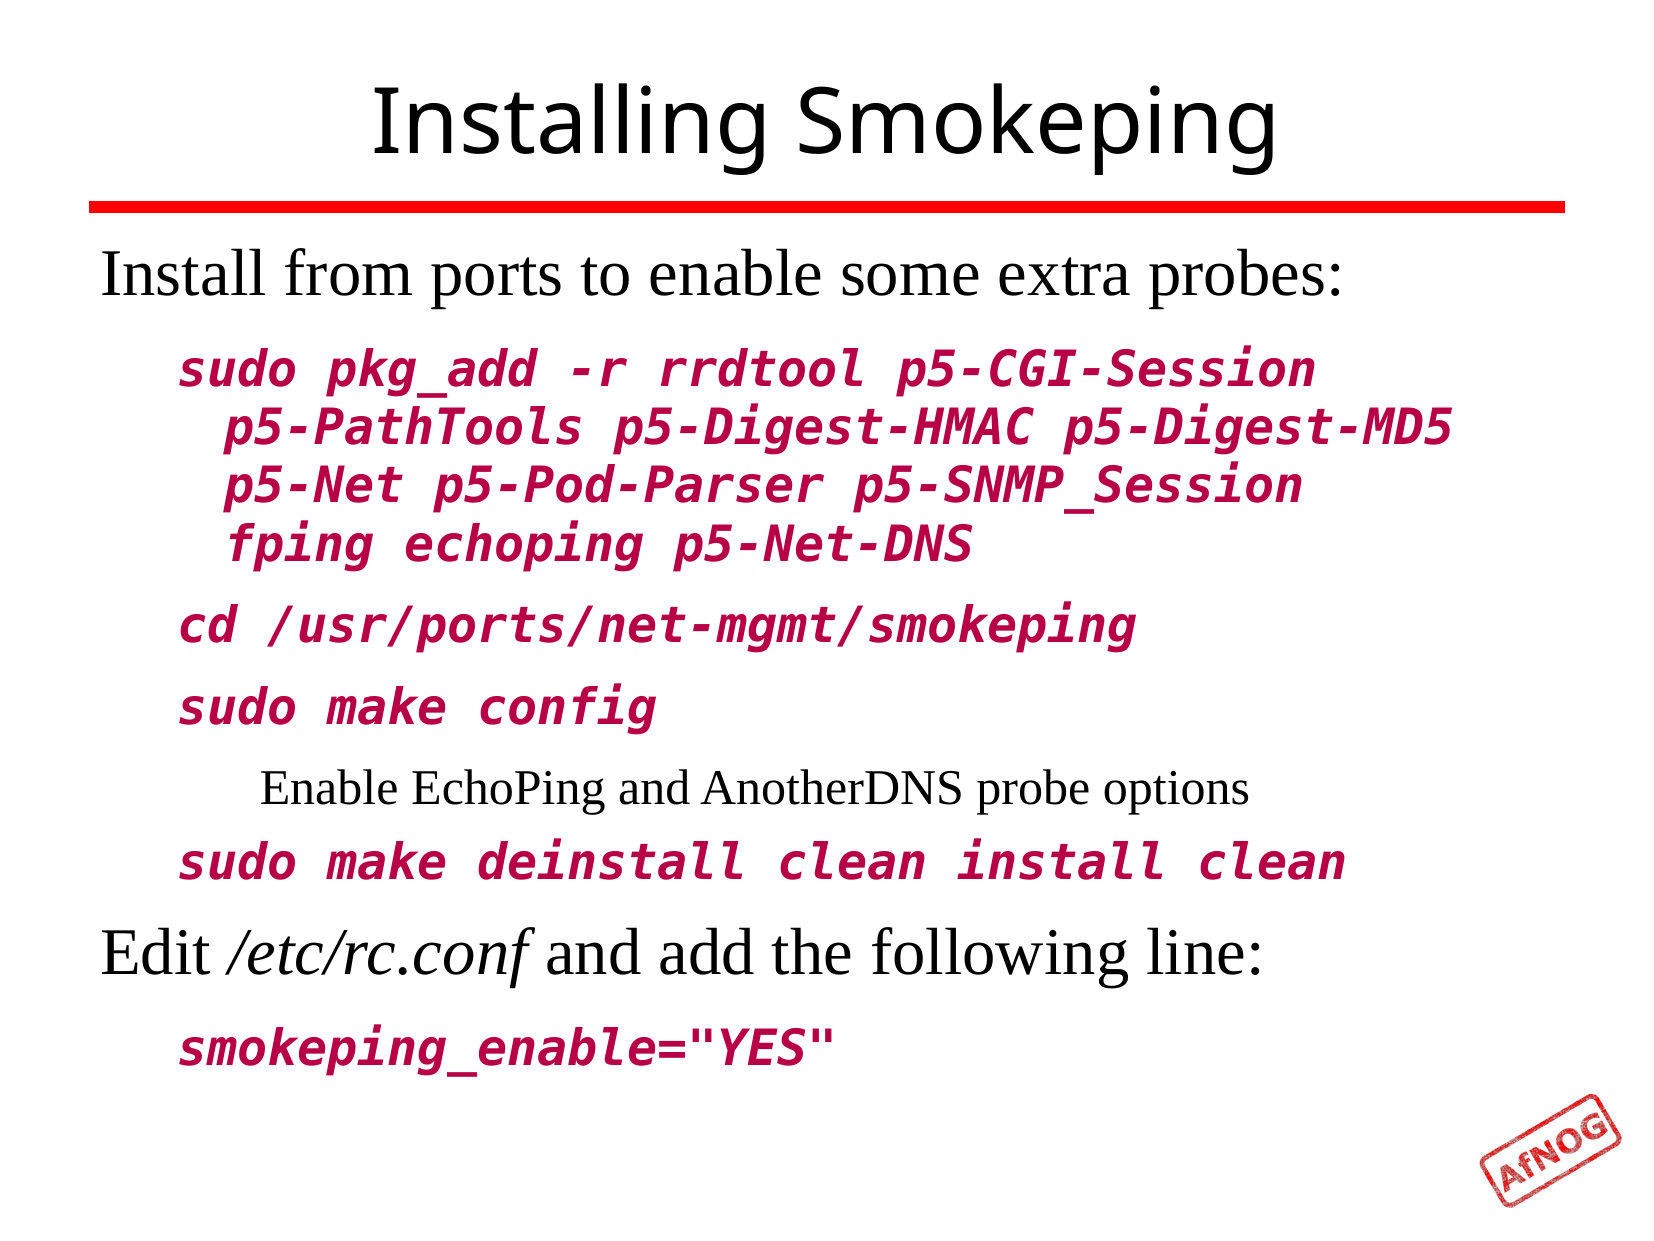

# Installing Smokeping
Install from ports to enable some extra probes:
sudo pkg_add -r rrdtool p5-CGI-Session
p5-PathTools p5-Digest-HMAC p5-Digest-MD5
p5-Net p5-Pod-Parser p5-SNMP_Session
fping echoping p5-Net-DNS
cd /usr/ports/net-mgmt/smokeping
sudo make config
Enable EchoPing and AnotherDNS probe options
sudo make deinstall clean install clean
Edit /etc/rc.conf and add the following line:
smokeping_enable="YES"